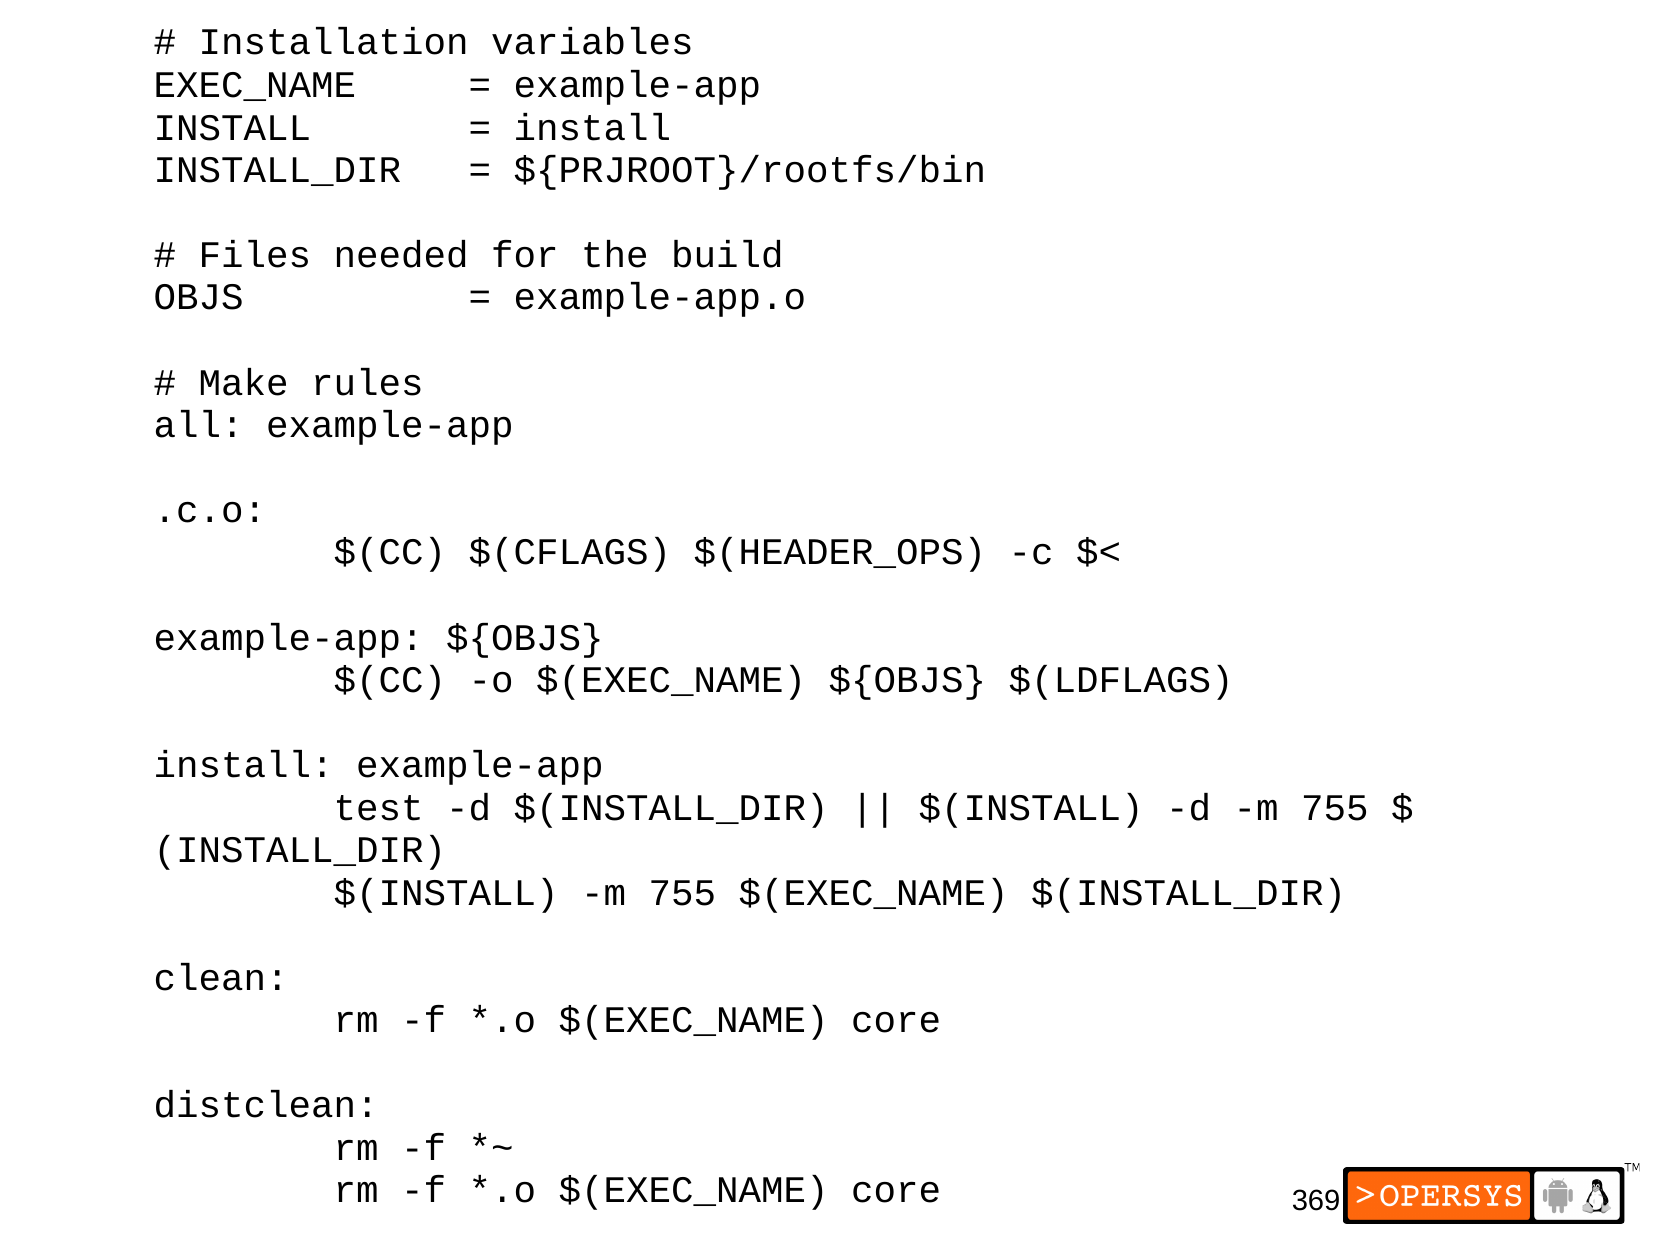

# Installation variables
EXEC_NAME = example-app
INSTALL = install
INSTALL_DIR = ${PRJROOT}/rootfs/bin
# Files needed for the build
OBJS = example-app.o
# Make rules
all: example-app
.c.o:
 $(CC) $(CFLAGS) $(HEADER_OPS) -c $<
example-app: ${OBJS}
 $(CC) -o $(EXEC_NAME) ${OBJS} $(LDFLAGS)
install: example-app
 test -d $(INSTALL_DIR) || $(INSTALL) -d -m 755 $(INSTALL_DIR)
 $(INSTALL) -m 755 $(EXEC_NAME) $(INSTALL_DIR)
clean:
 rm -f *.o $(EXEC_NAME) core
distclean:
 rm -f *~
 rm -f *.o $(EXEC_NAME) core